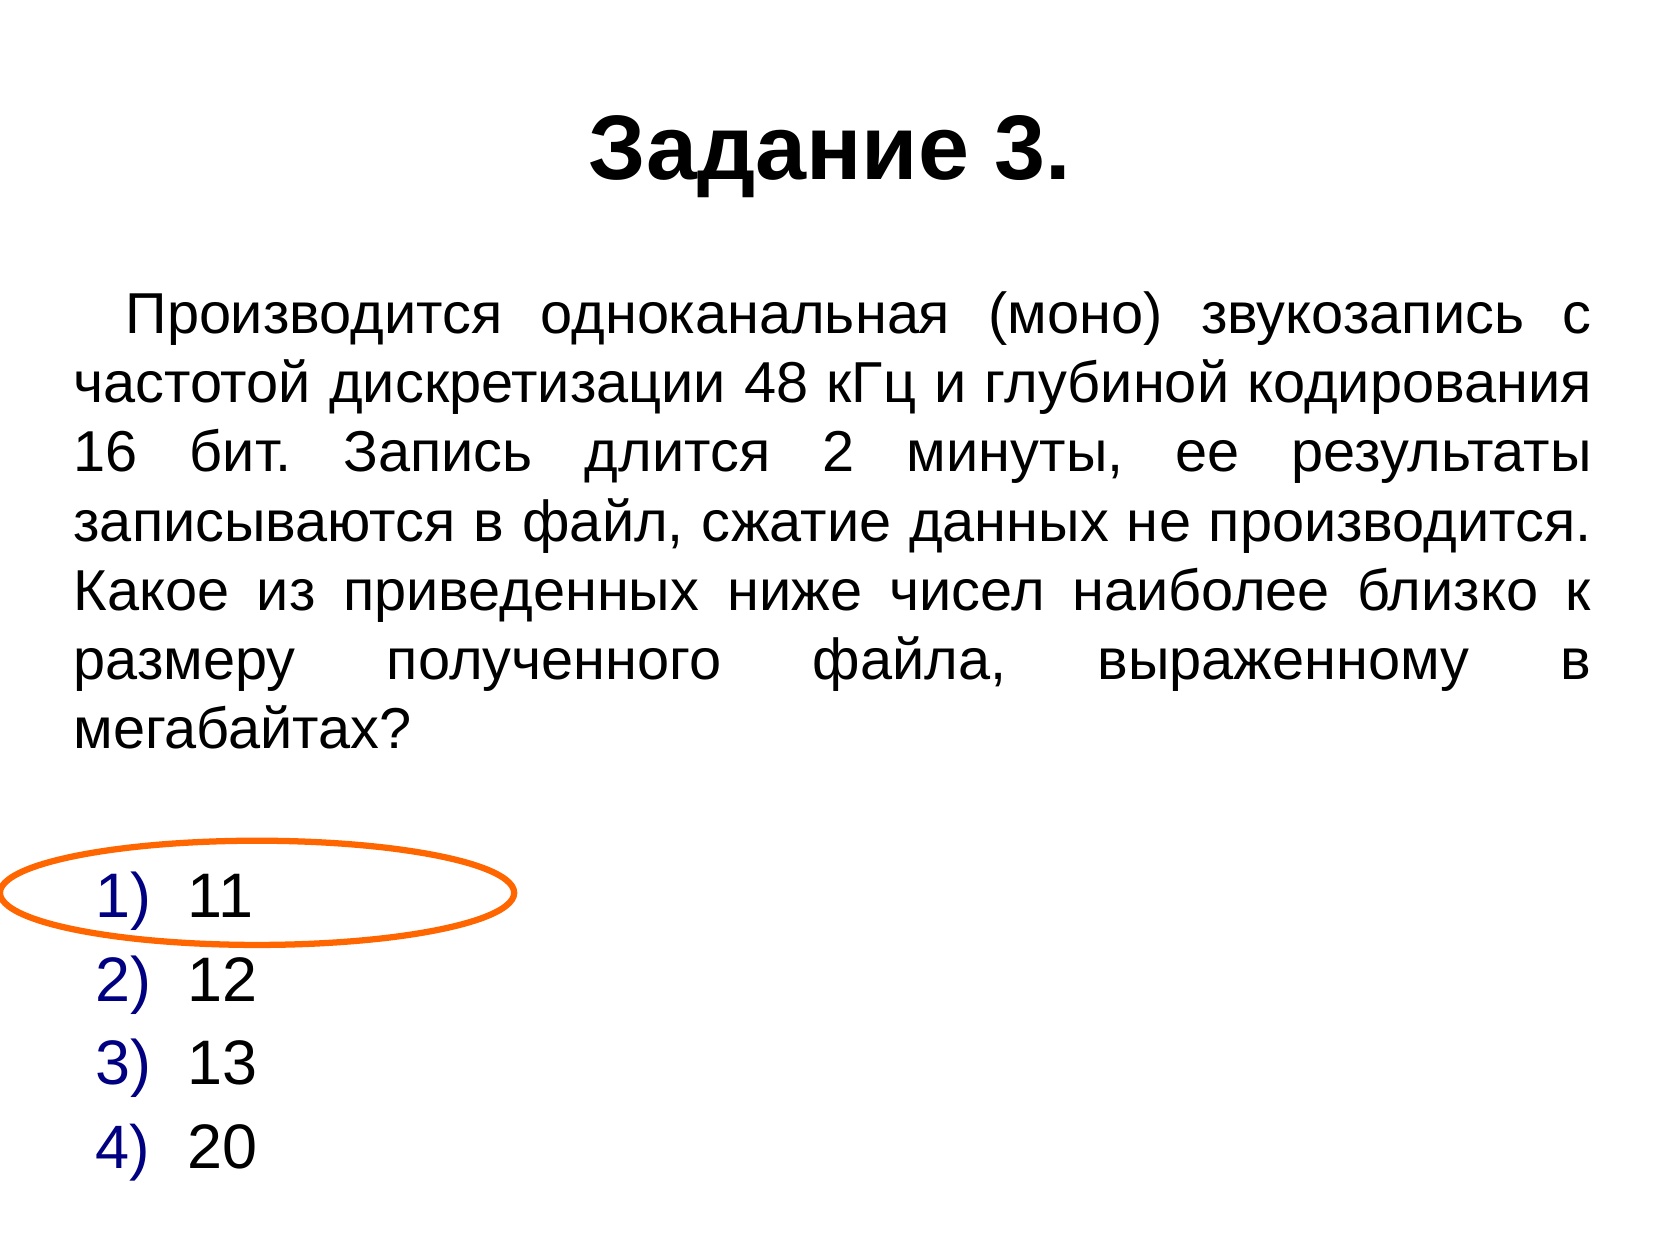

# Задание 3.
Производится одноканальная (моно) звукозапись с частотой дискретизации 48 кГц и глубиной кодирования 16 бит. Запись длится 2 минуты, ее результаты записываются в файл, сжатие данных не производится. Какое из приведенных ниже чисел наиболее близко к размеру полученного файла, выраженному в мегабайтах?
 11
 12
 13
 20